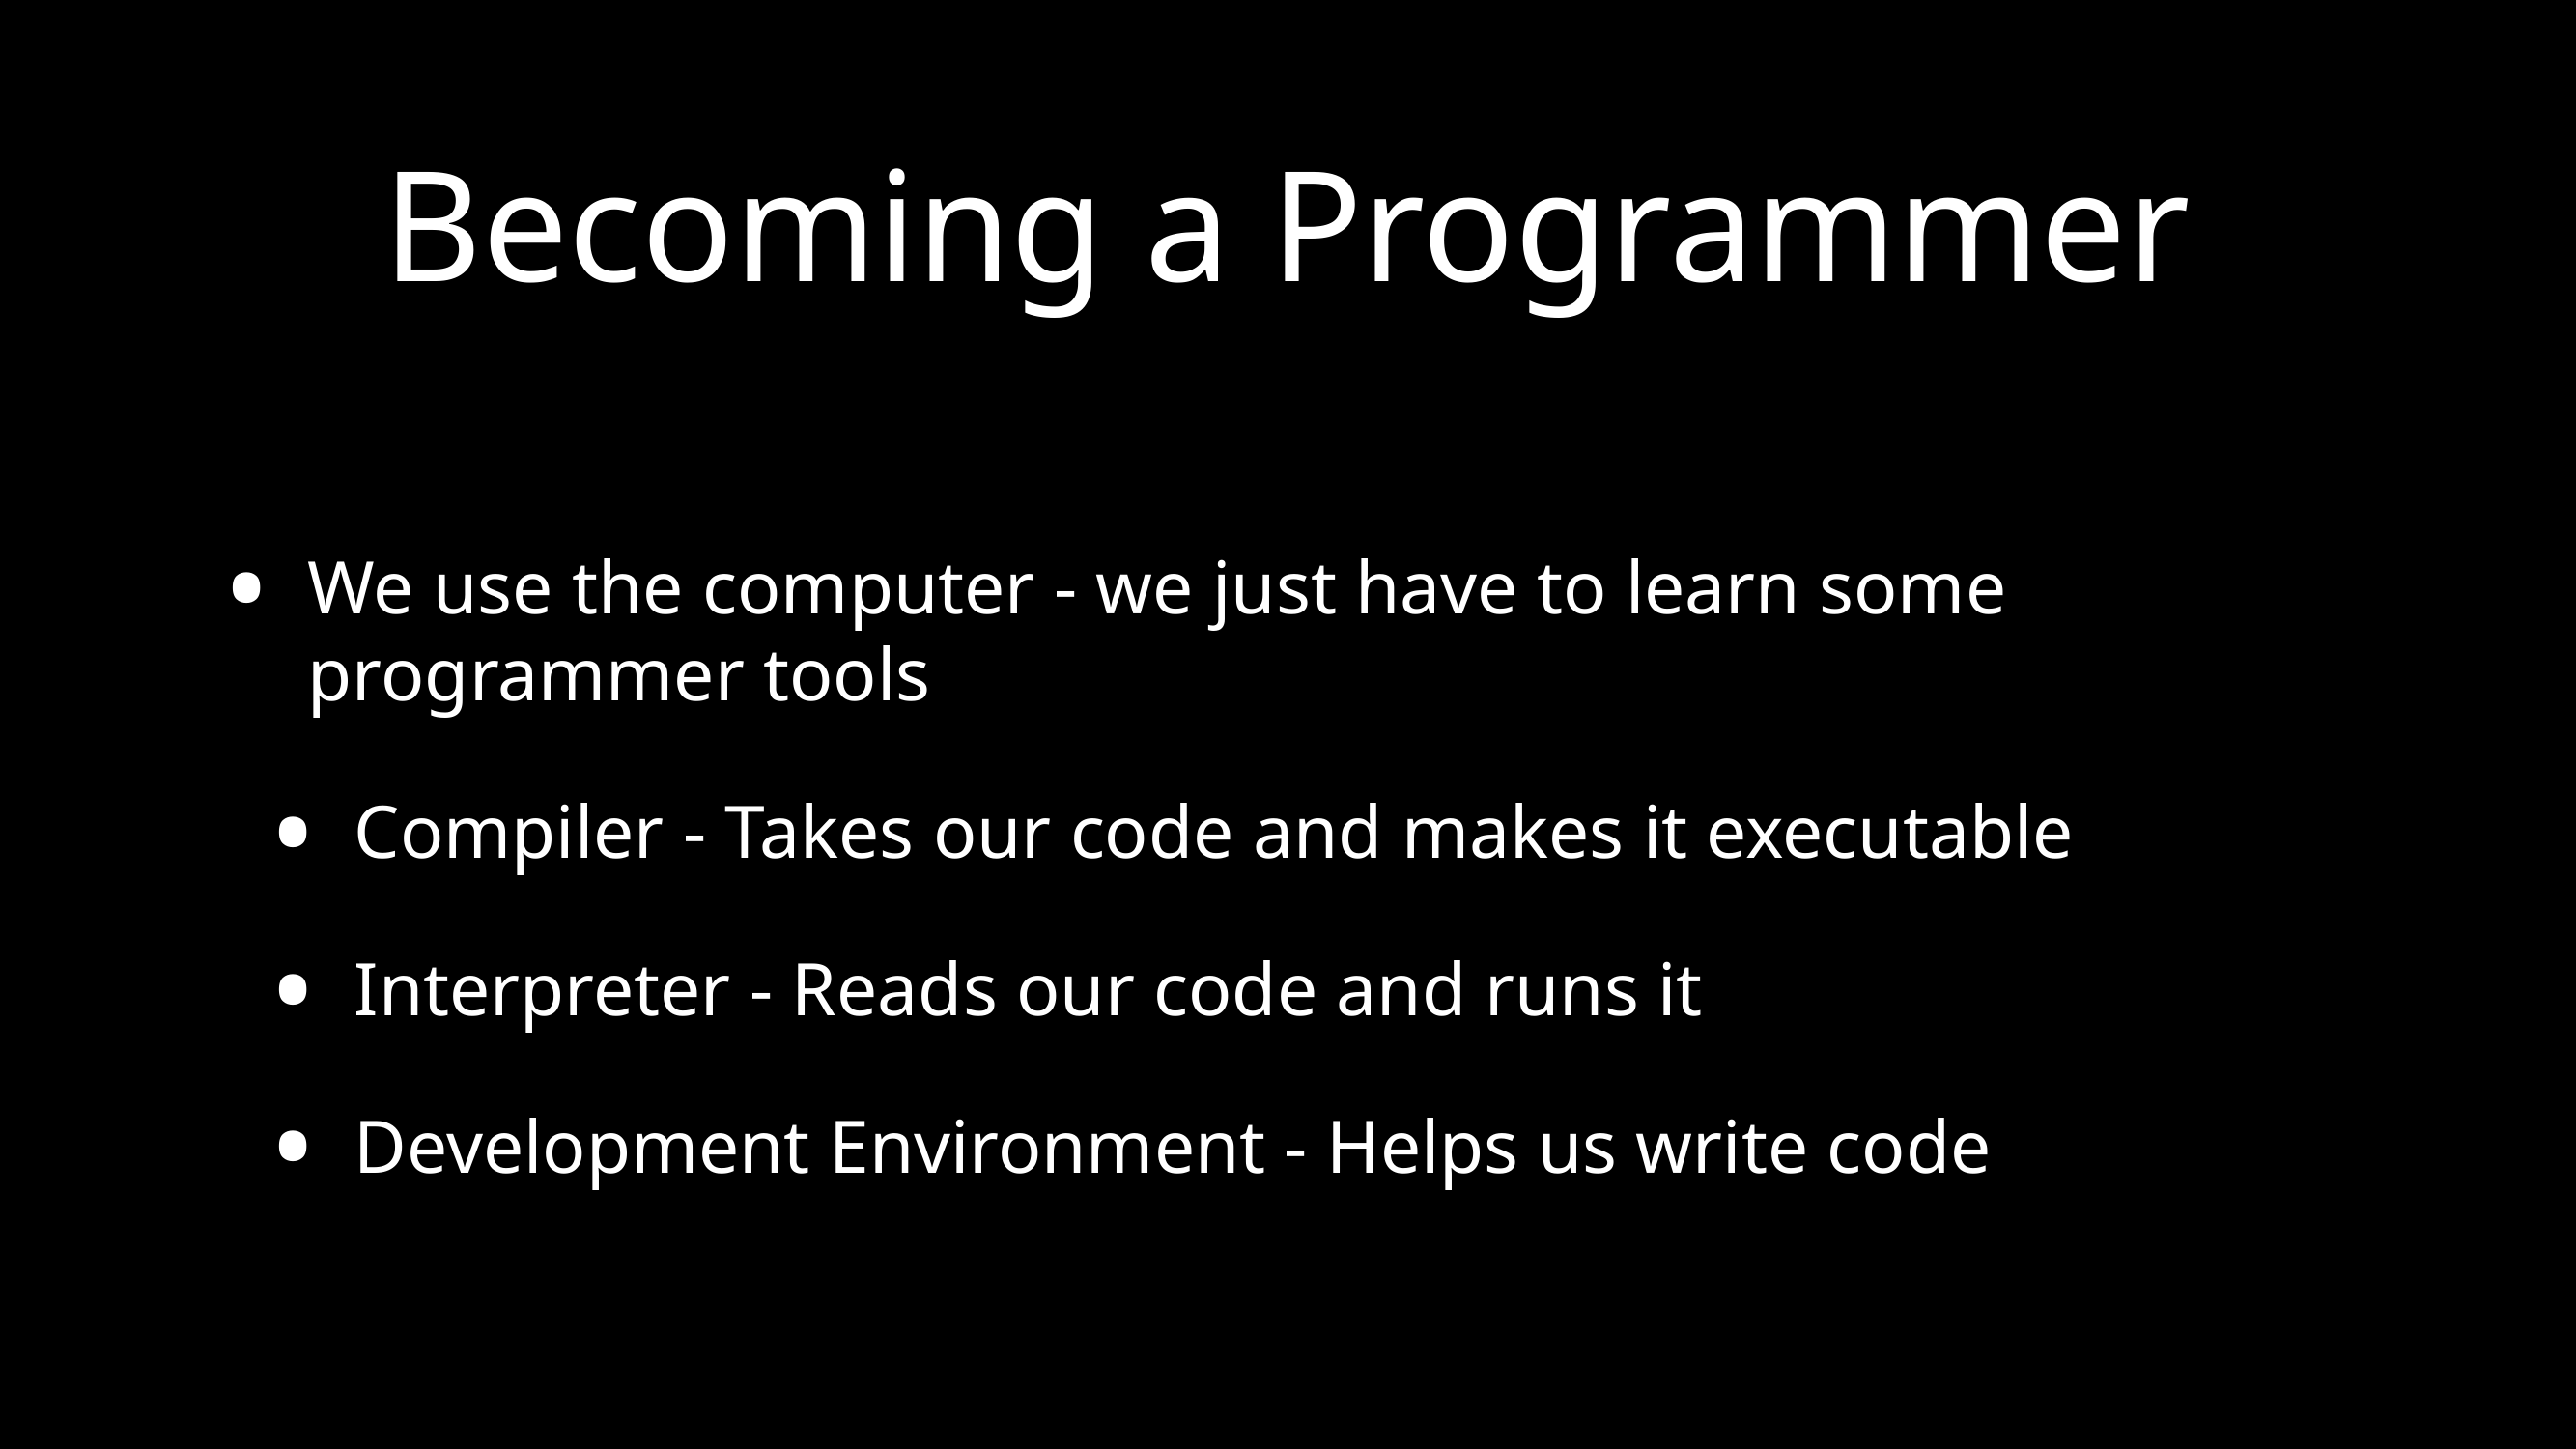

# Becoming a Programmer
We use the computer - we just have to learn some programmer tools
Compiler - Takes our code and makes it executable
Interpreter - Reads our code and runs it
Development Environment - Helps us write code